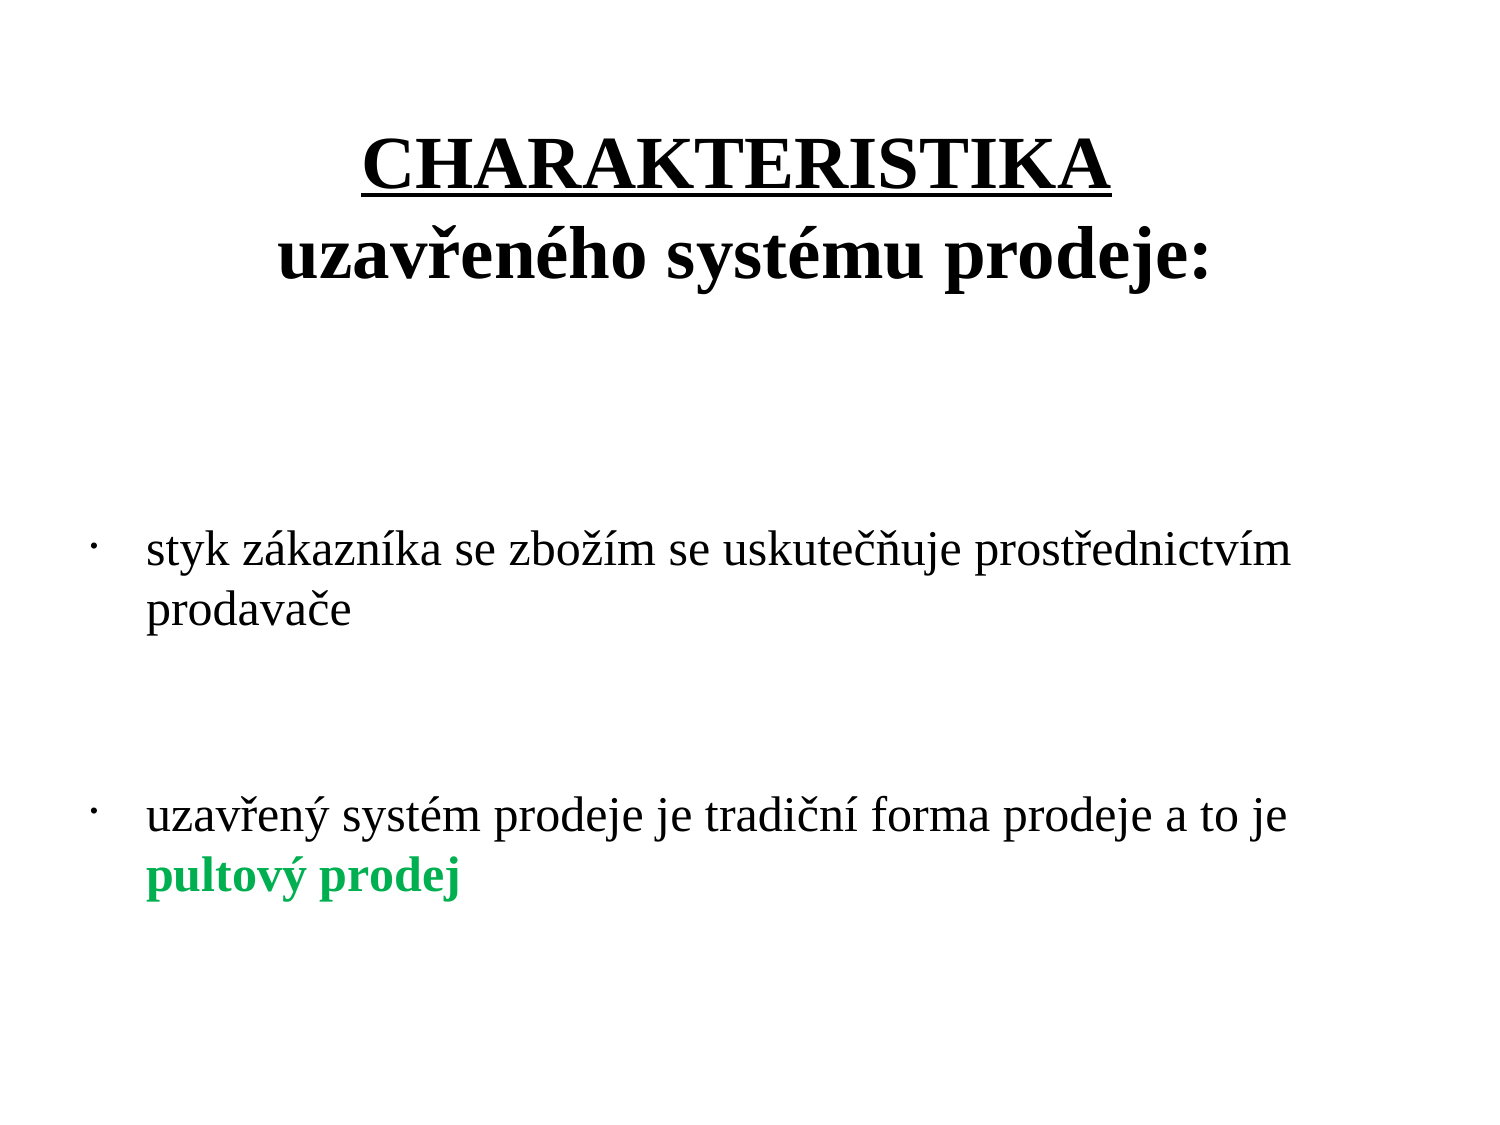

# CHARAKTERISTIKA uzavřeného systému prodeje:
styk zákazníka se zbožím se uskutečňuje prostřednictvím prodavače
uzavřený systém prodeje je tradiční forma prodeje a to je pultový prodej